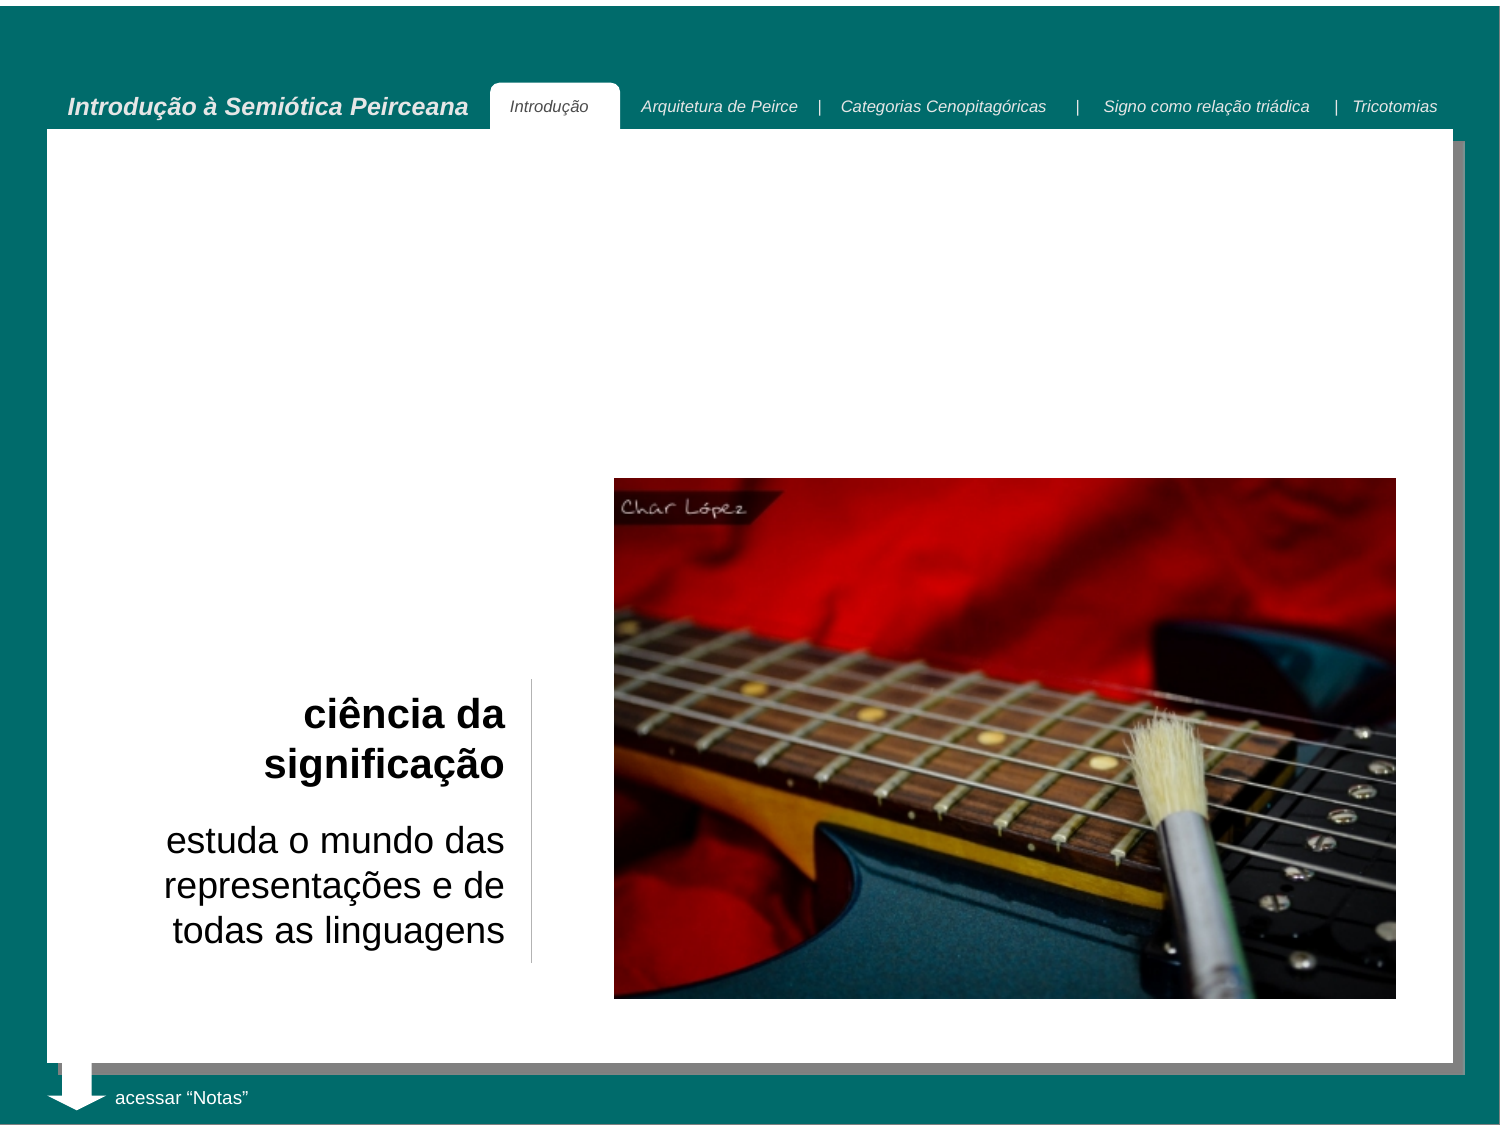

# ciência da significação
estuda o mundo das representações e de todas as linguagens
acessar “Notas”